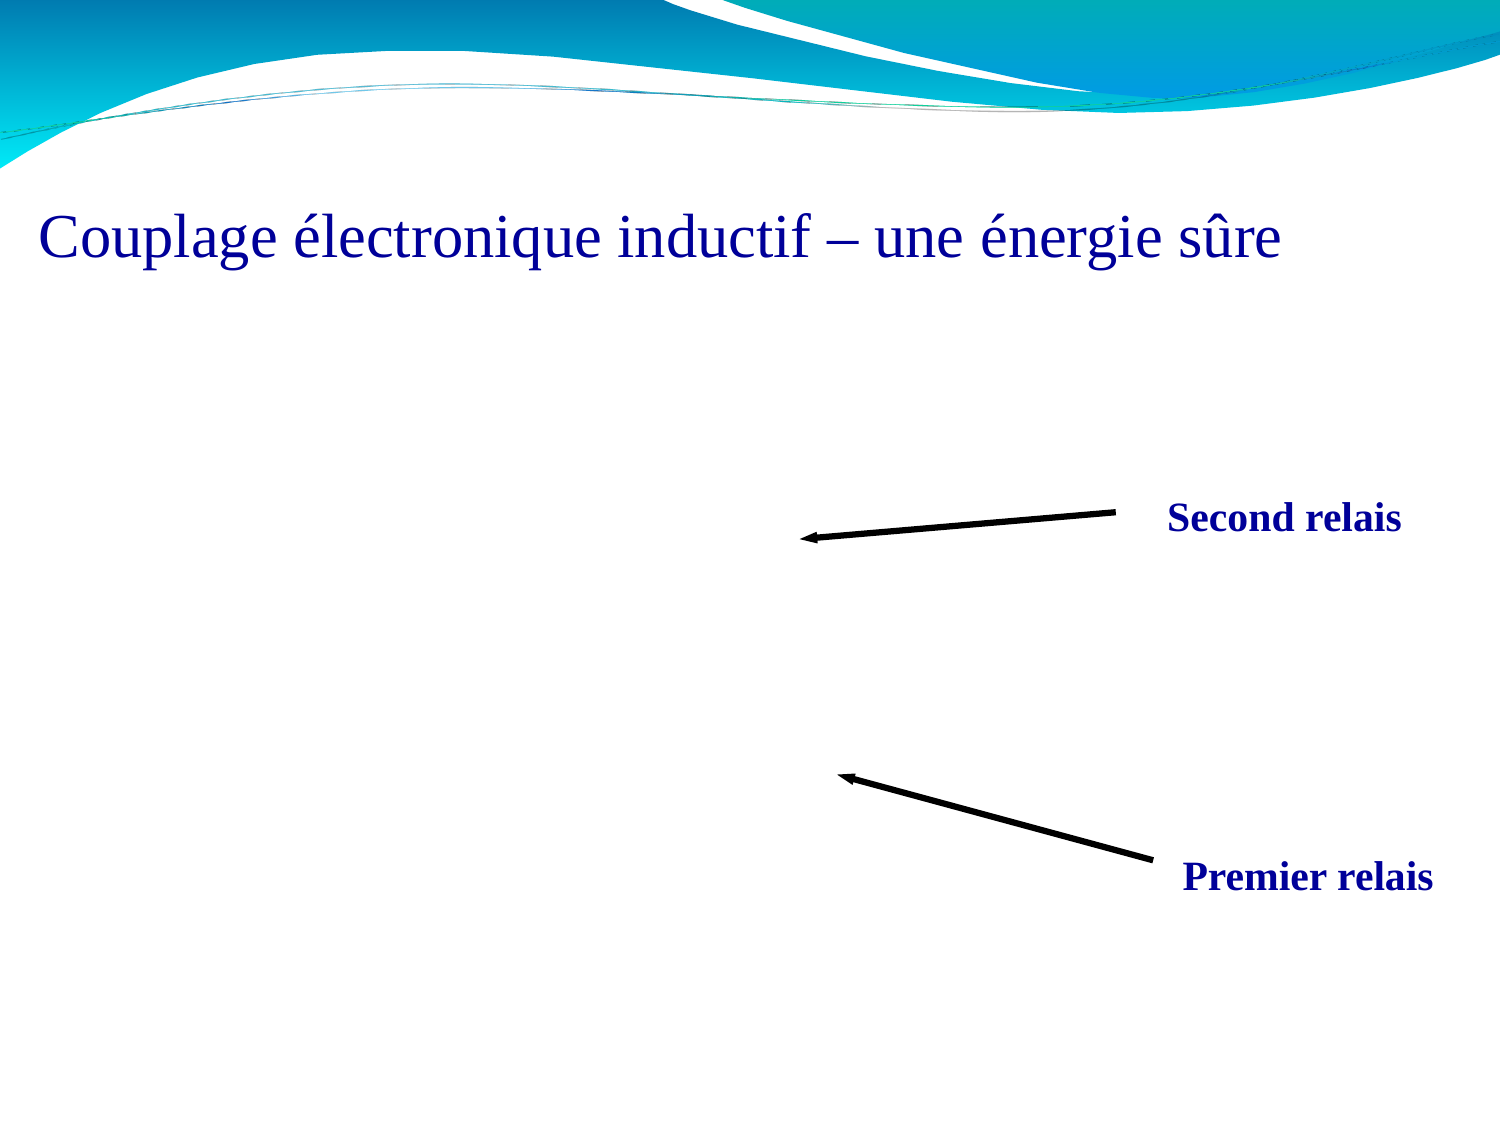

Couplage électronique inductif – une énergie sûre
Second relais
Premier relais